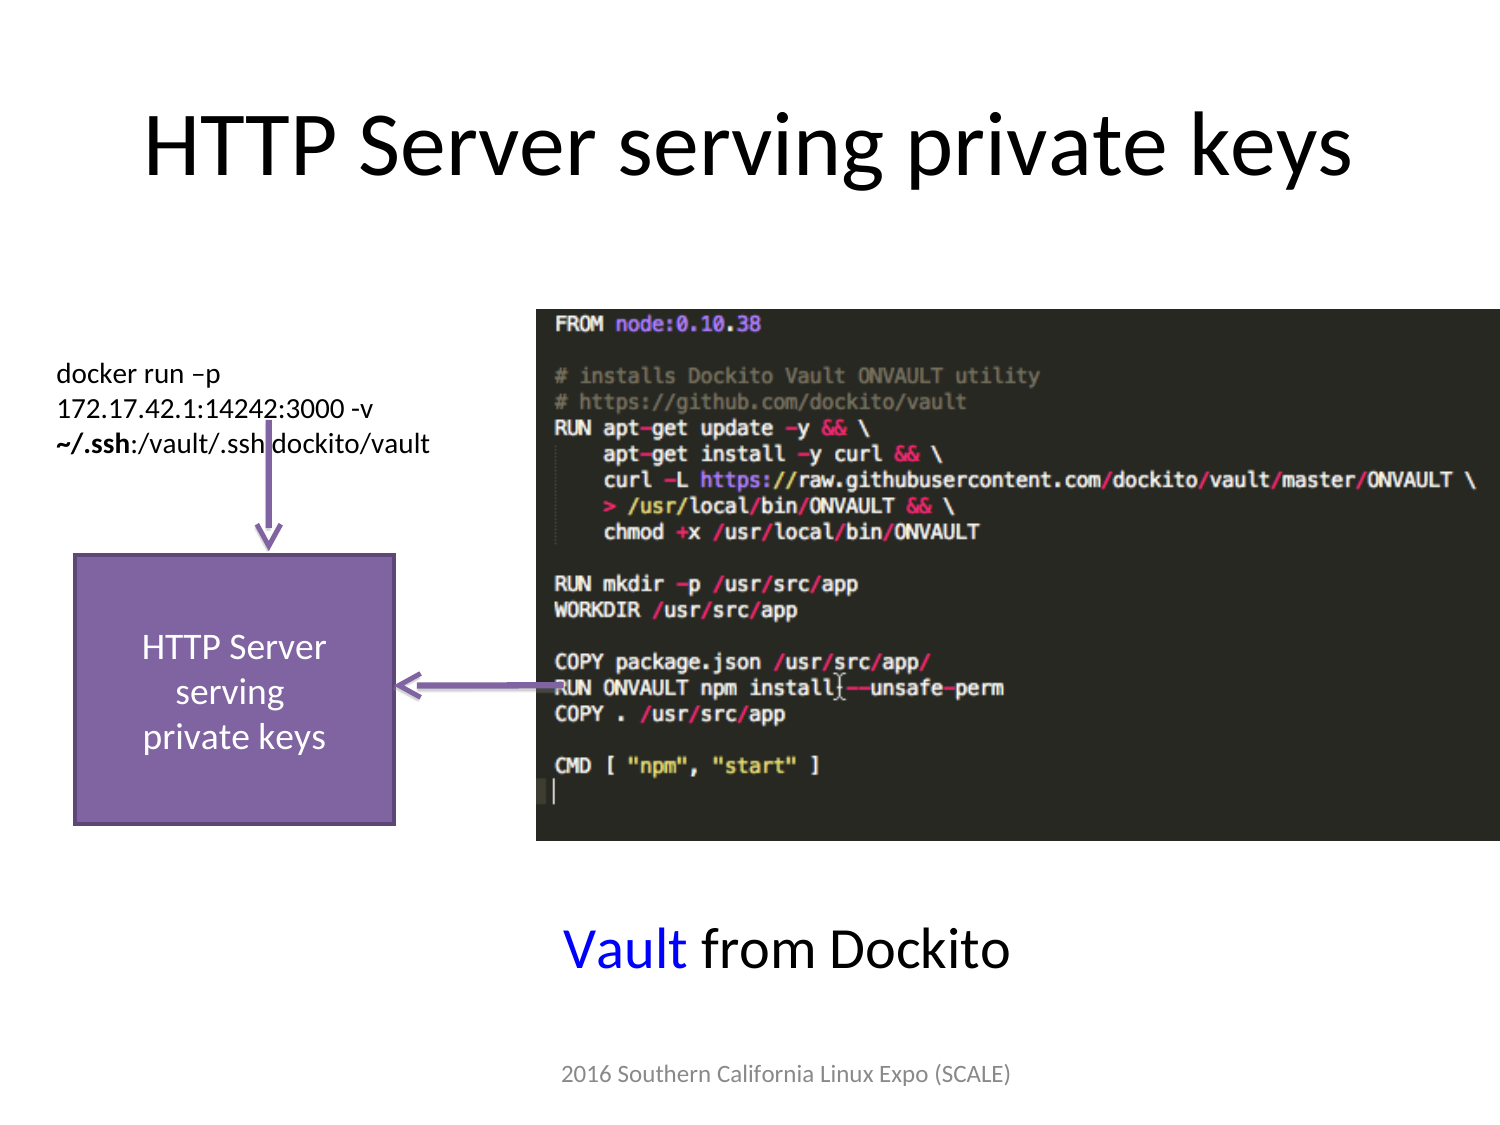

# HTTP Server serving private keys
Vault from Dockito
docker run –p 172.17.42.1:14242:3000 -v ~/.ssh:/vault/.ssh dockito/vault
HTTP Server serving
private keys
2016 Southern California Linux Expo (SCALE)